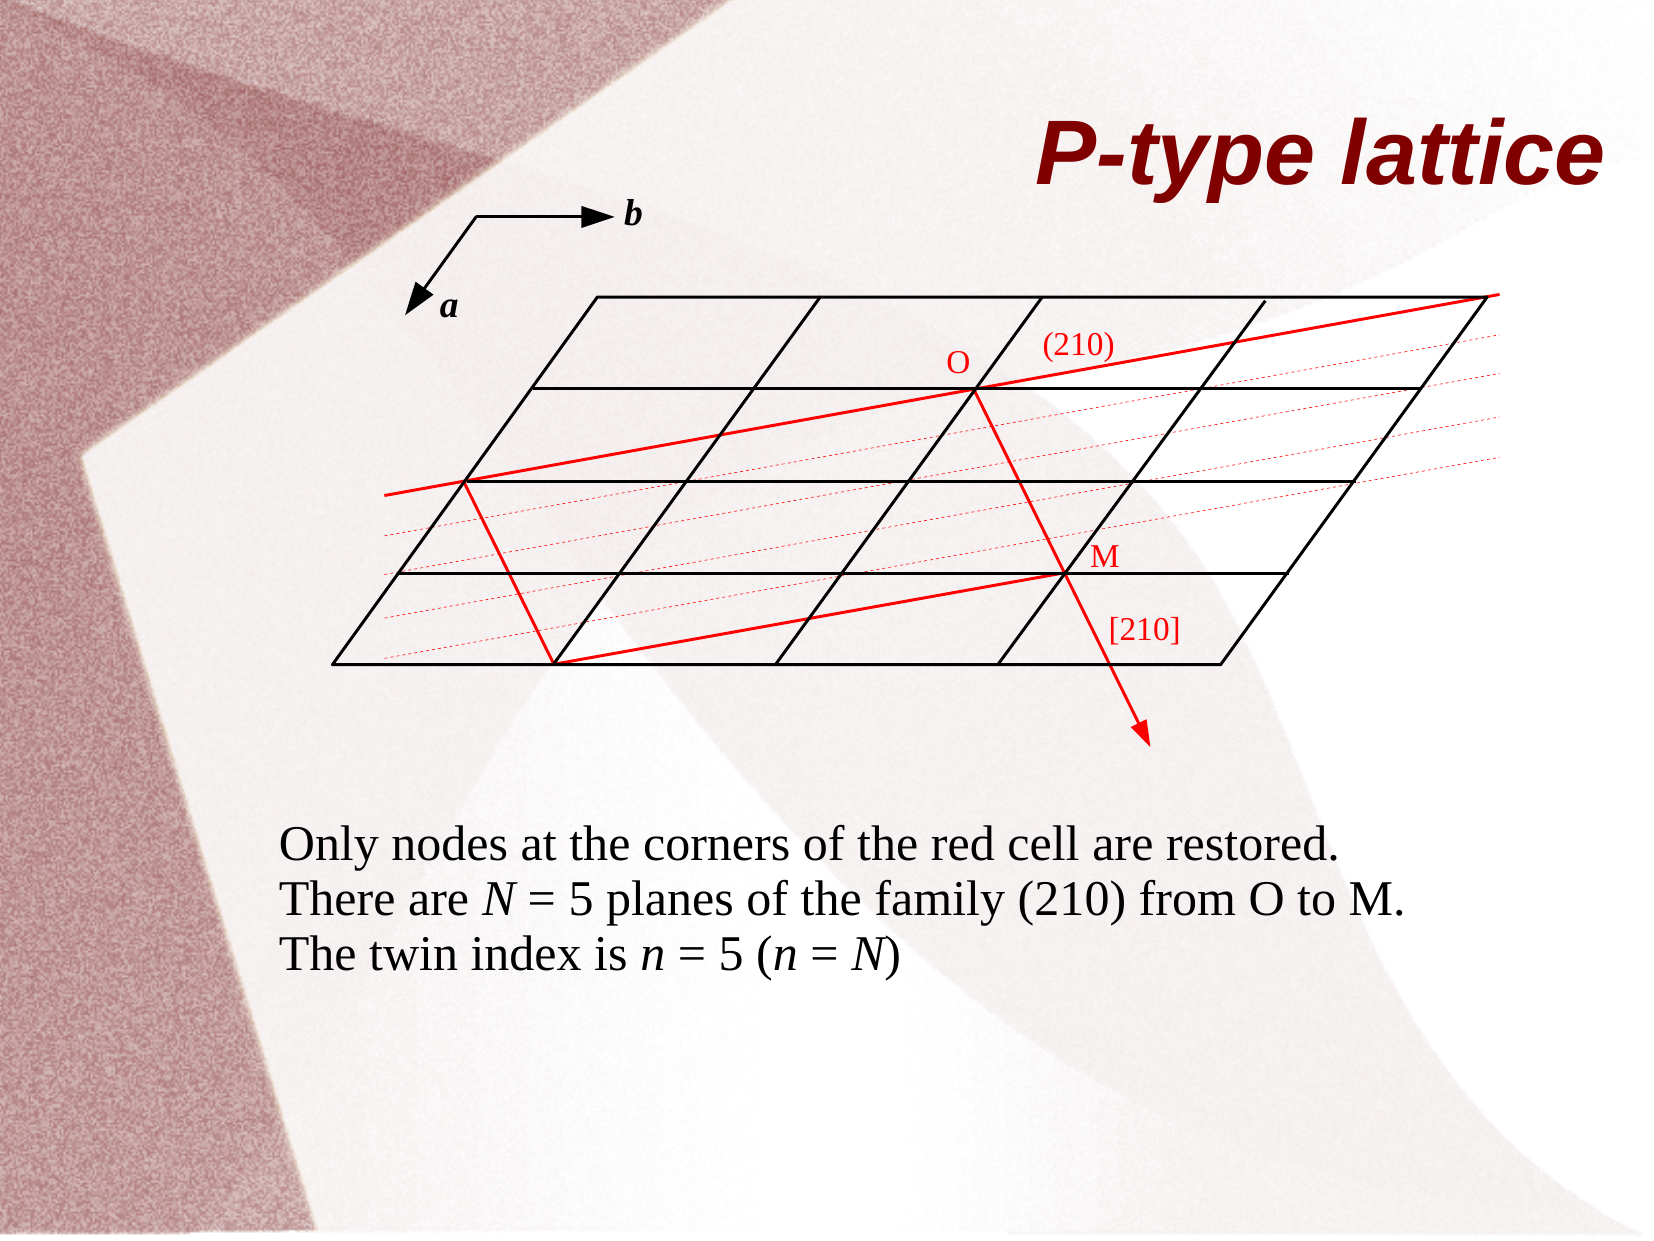

# P-type lattice
b
a
(210)
O
M
[210]
Only nodes at the corners of the red cell are restored.
There are N = 5 planes of the family (210) from O to M.
The twin index is n = 5 (n = N)